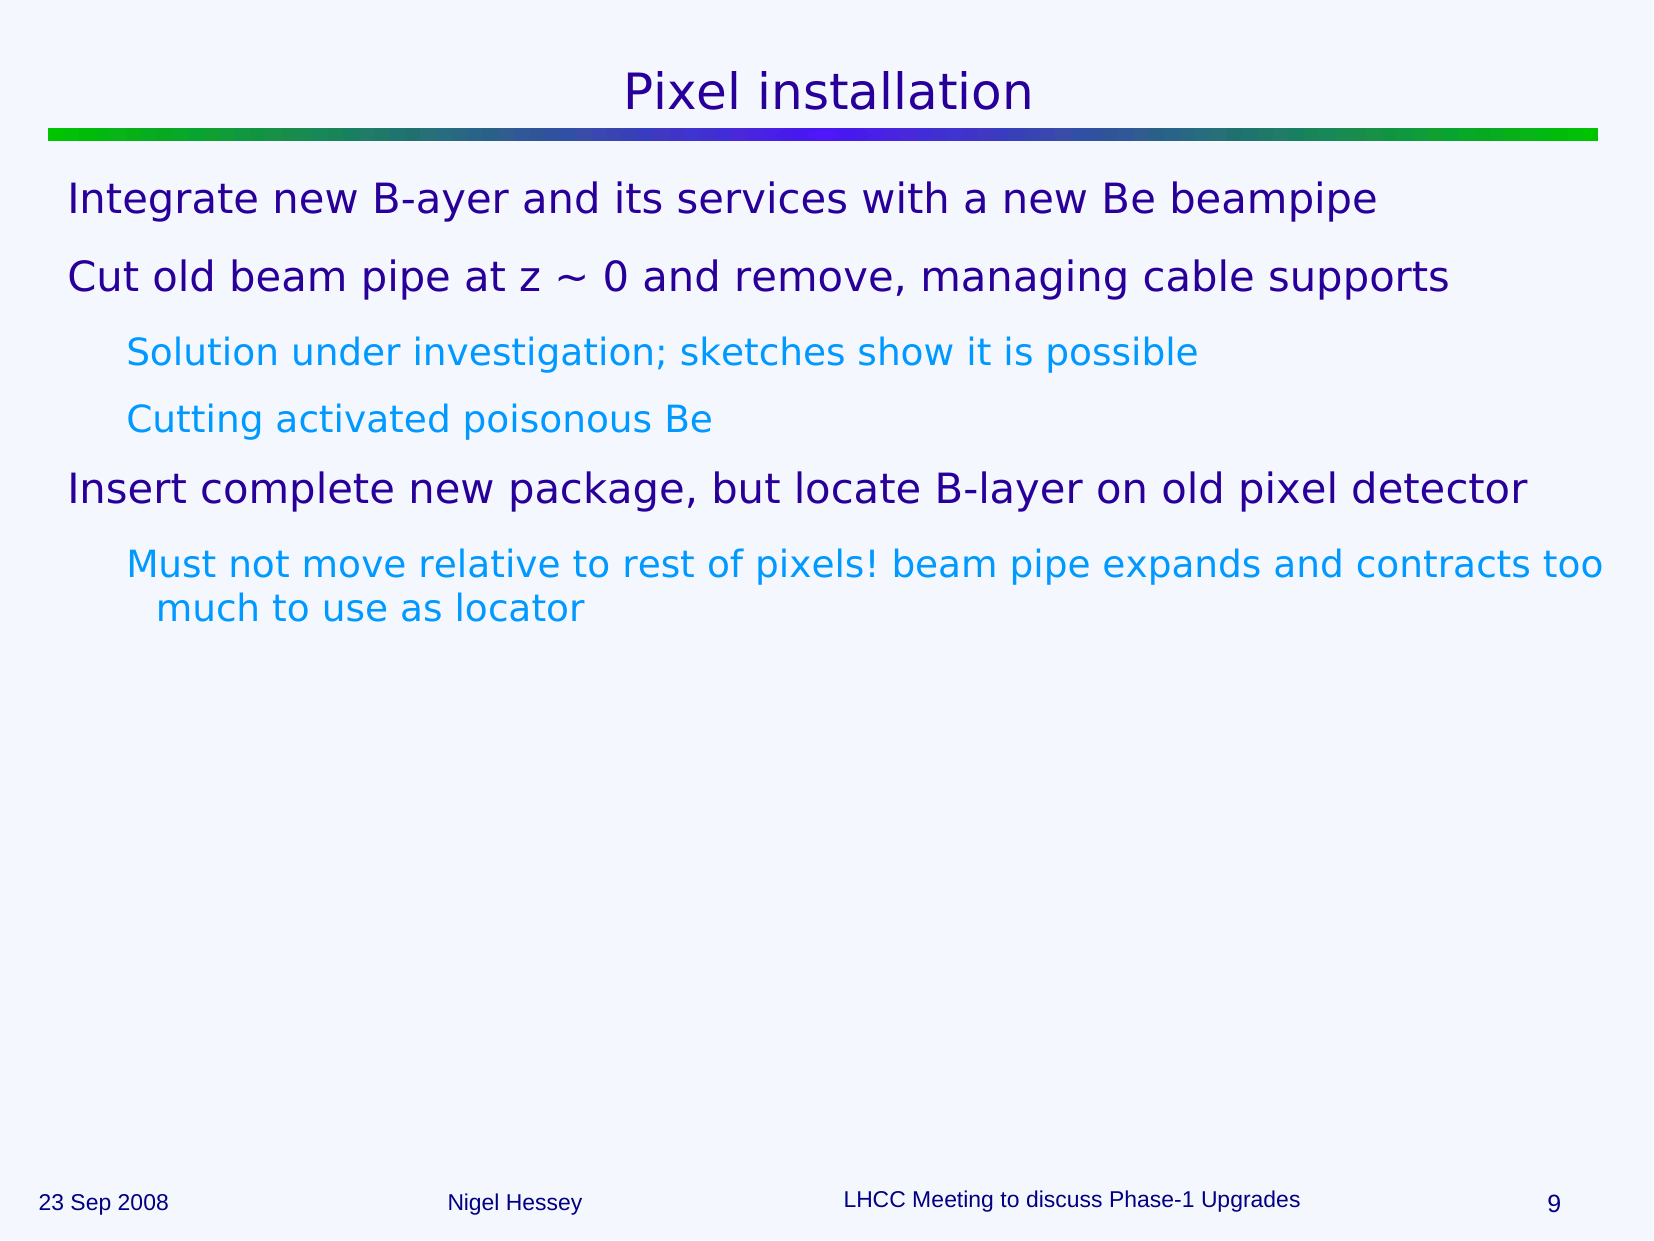

# Pixel installation
Integrate new B-ayer and its services with a new Be beampipe
Cut old beam pipe at z ~ 0 and remove, managing cable supports
Solution under investigation; sketches show it is possible
Cutting activated poisonous Be
Insert complete new package, but locate B-layer on old pixel detector
Must not move relative to rest of pixels! beam pipe expands and contracts too much to use as locator